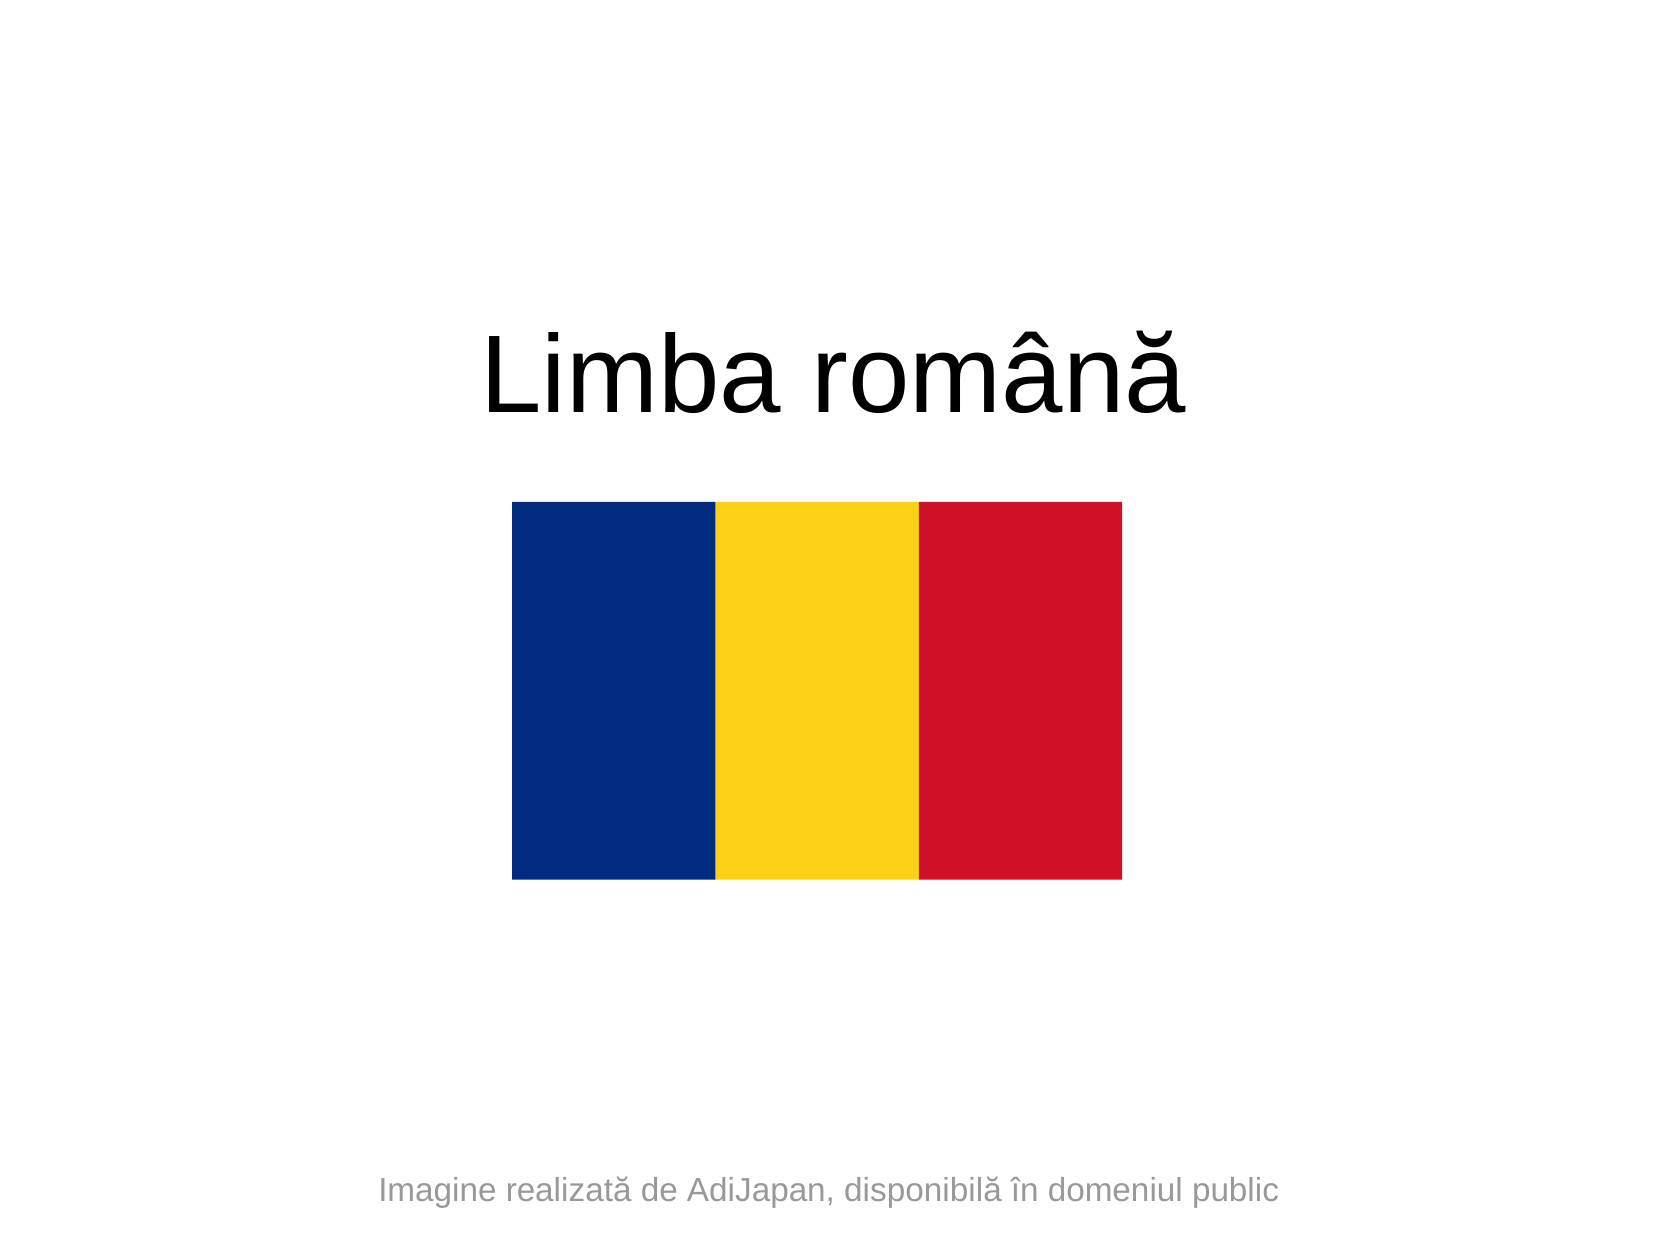

Limba română
Imagine realizată de AdiJapan, disponibilă în domeniul public